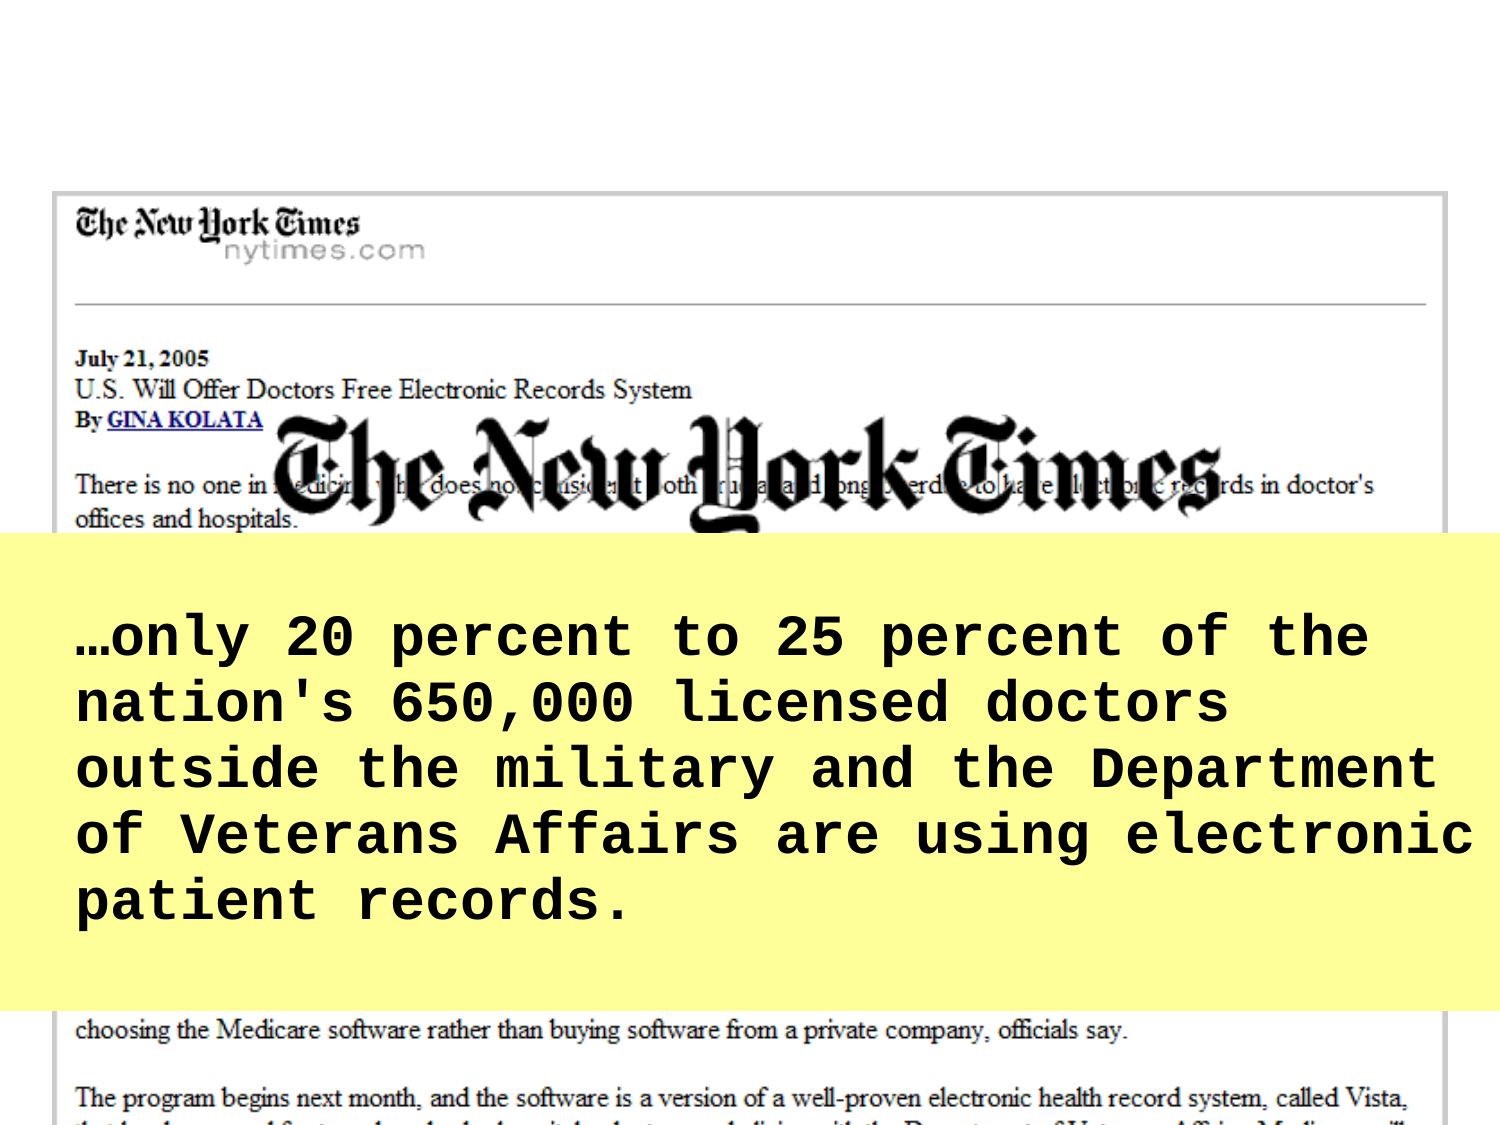

…only 20 percent to 25 percent of the nation's 650,000 licensed doctors outside the military and the Department of Veterans Affairs are using electronic patient records.